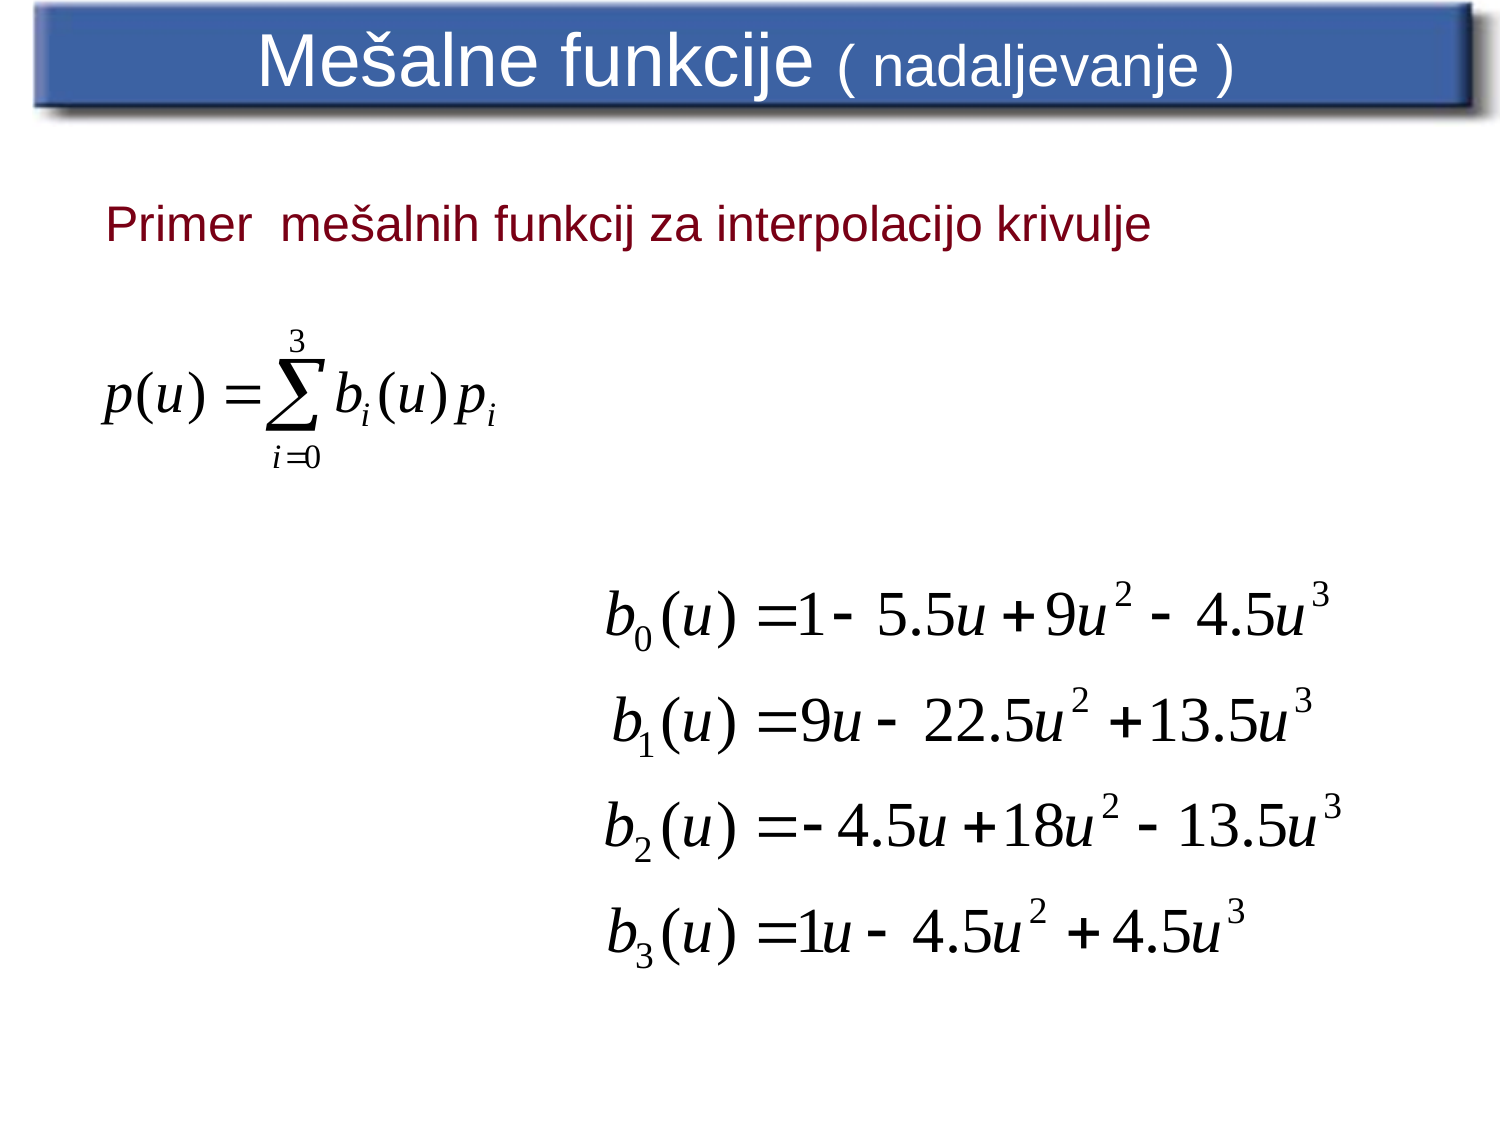

# Mešalne funkcije ( nadaljevanje )
Primer mešalnih funkcij za interpolacijo krivulje